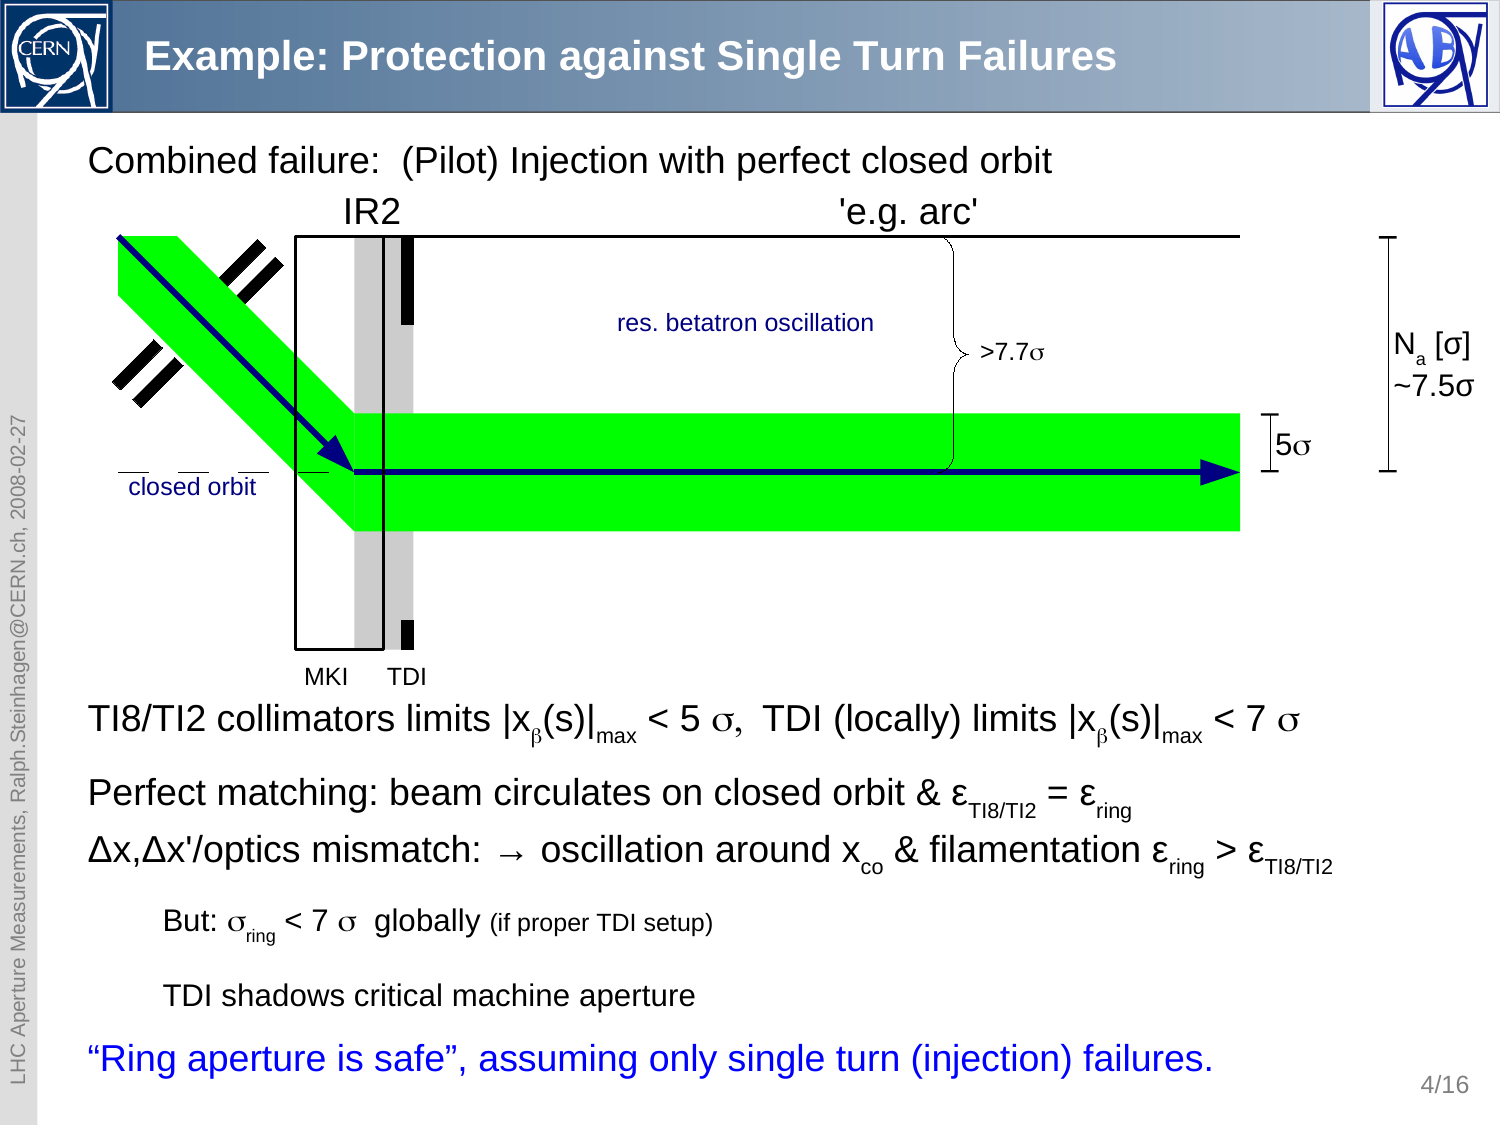

# Example: Protection against Single Turn Failures
Combined failure: (Pilot) Injection with perfect closed orbit
TI8/TI2 collimators limits |xb(s)|max < 5 s, TDI (locally) limits |xb(s)|max < 7 s
Perfect matching: beam circulates on closed orbit & εTI8/TI2 = εring
Δx,Δx'/optics mismatch: → oscillation around xco & filamentation εring > εTI8/TI2
But: sring < 7 s globally (if proper TDI setup)
TDI shadows critical machine aperture
“Ring aperture is safe”, assuming only single turn (injection) failures.
IR2
'e.g. arc'
res. betatron oscillation
Na [σ]
~7.5σ
>7.7s
5s
closed orbit
MKI
TDI